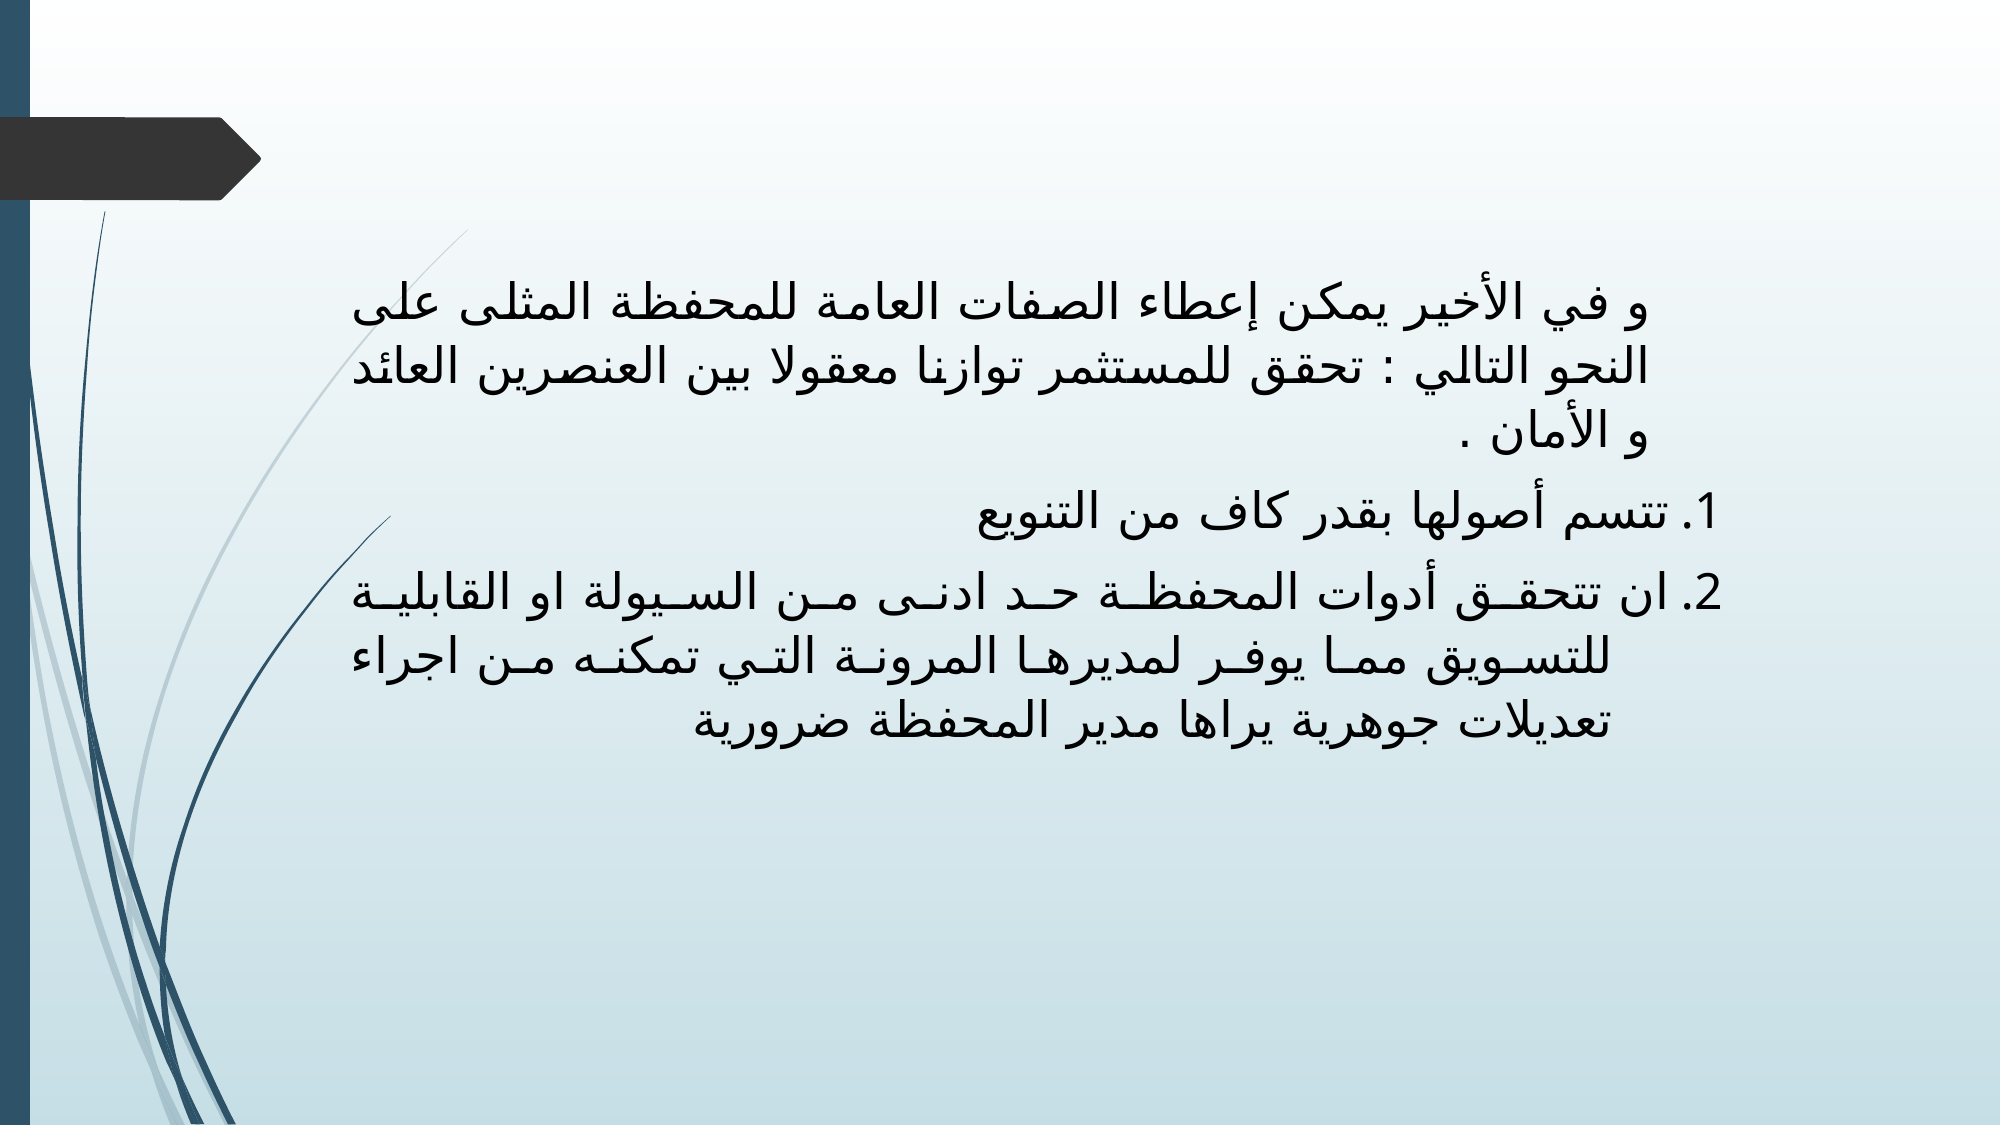

و في الأخير يمكن إعطاء الصفات العامة للمحفظة المثلى على النحو التالي : تحقق للمستثمر توازنا معقولا بين العنصرين العائد و الأمان .
تتسم أصولها بقدر كاف من التنويع
ان تتحقق أدوات المحفظة حد ادنى من السيولة او القابلية للتسويق مما يوفر لمديرها المرونة التي تمكنه من اجراء تعديلات جوهرية يراها مدير المحفظة ضرورية